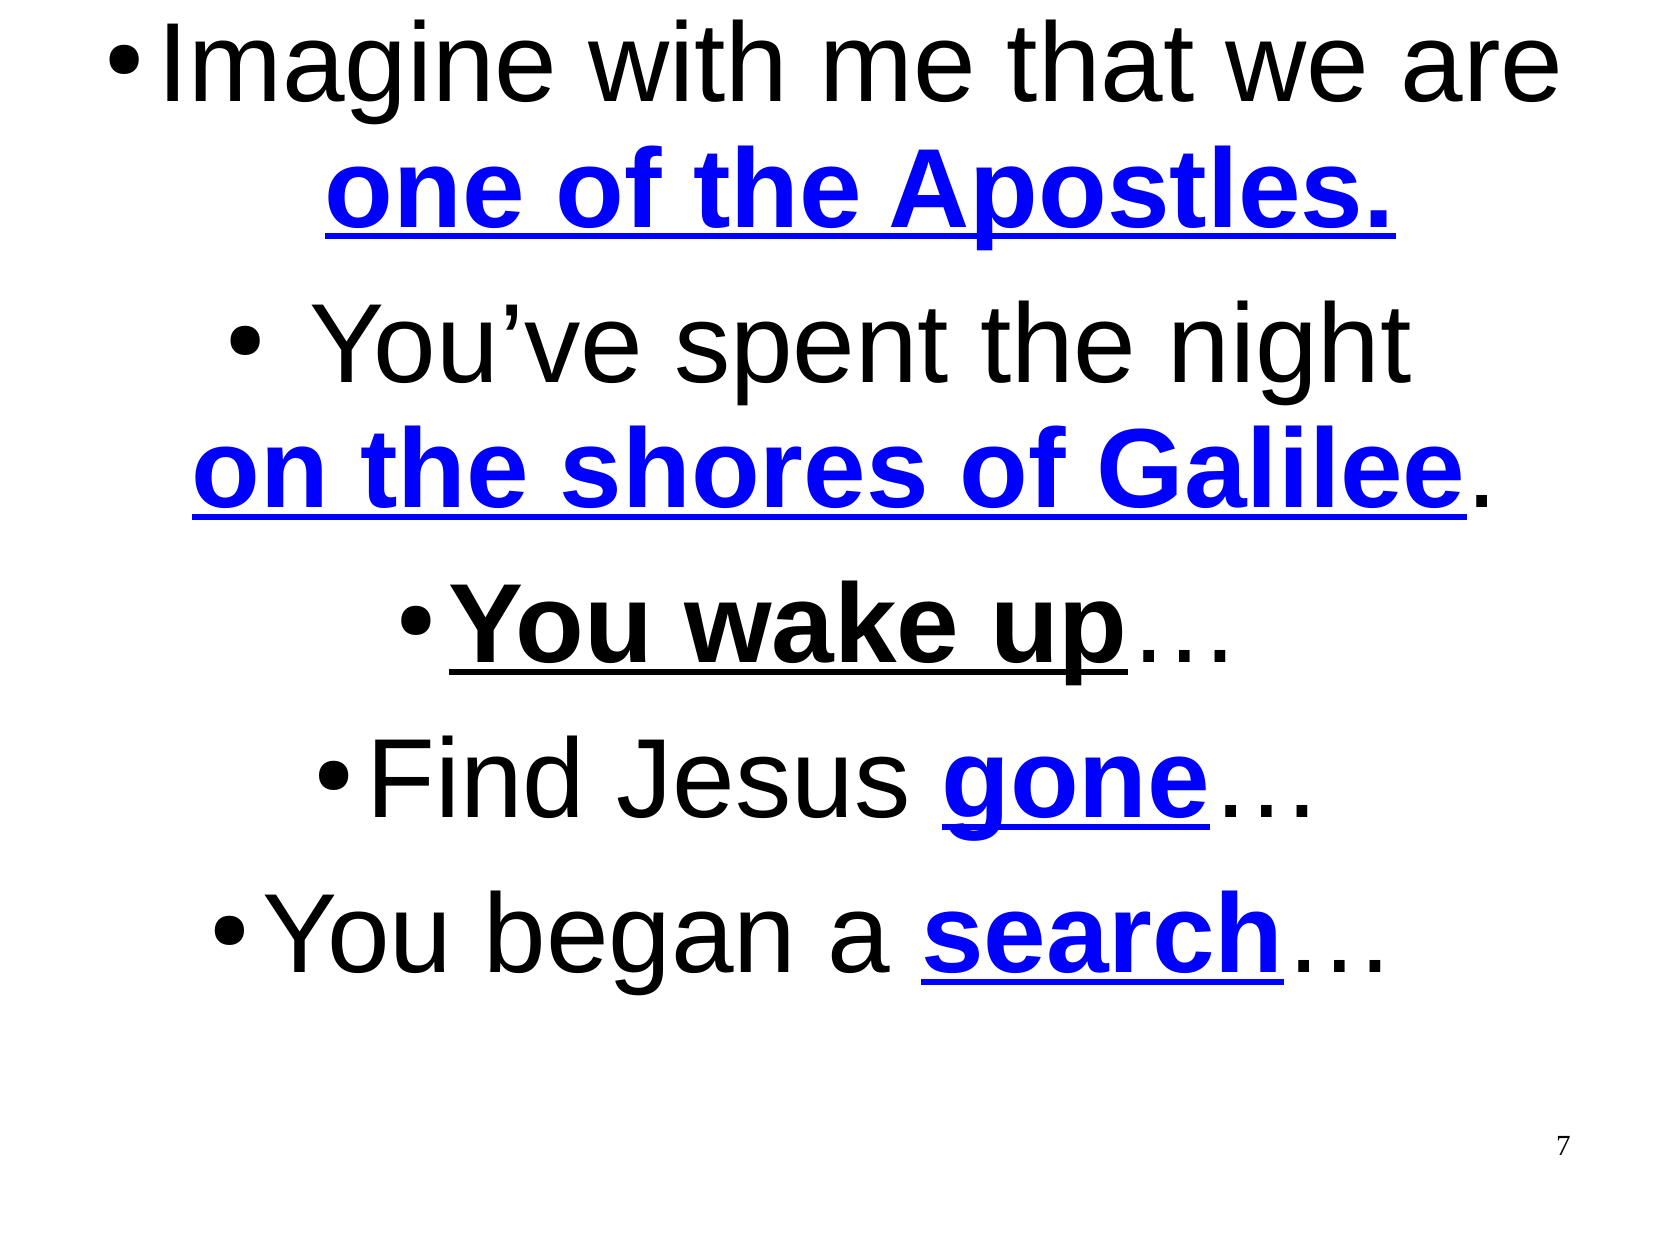

# Imagine with me that we are one of the Apostles.
 You’ve spent the night
on the shores of Galilee.
You wake up…
Find Jesus gone…
You began a search…
7